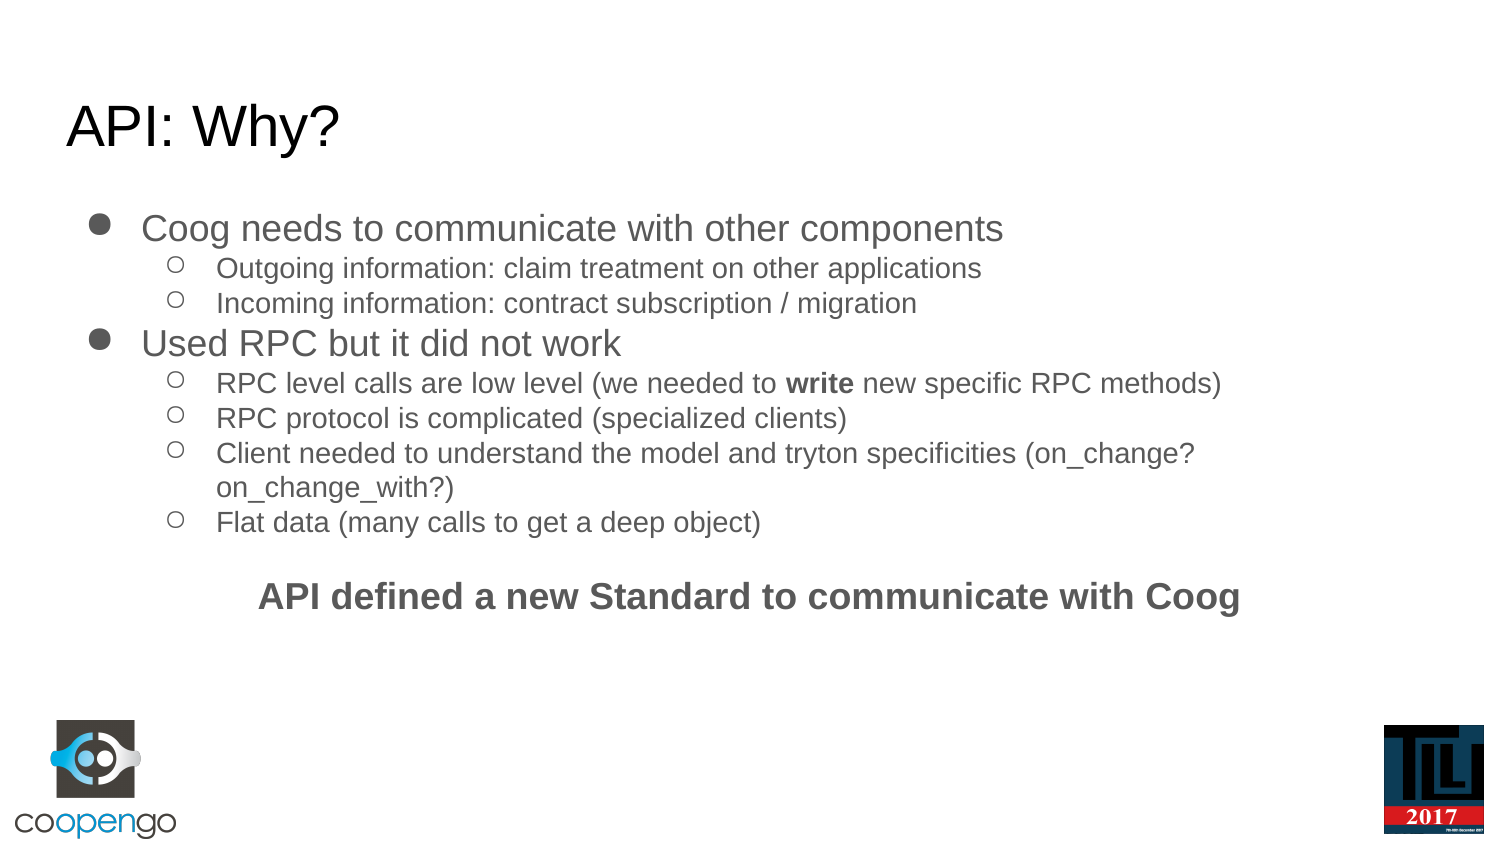

# API: Why?
Coog needs to communicate with other components
Outgoing information: claim treatment on other applications
Incoming information: contract subscription / migration
Used RPC but it did not work
RPC level calls are low level (we needed to write new specific RPC methods)
RPC protocol is complicated (specialized clients)
Client needed to understand the model and tryton specificities (on_change? on_change_with?)
Flat data (many calls to get a deep object)
API defined a new Standard to communicate with Coog